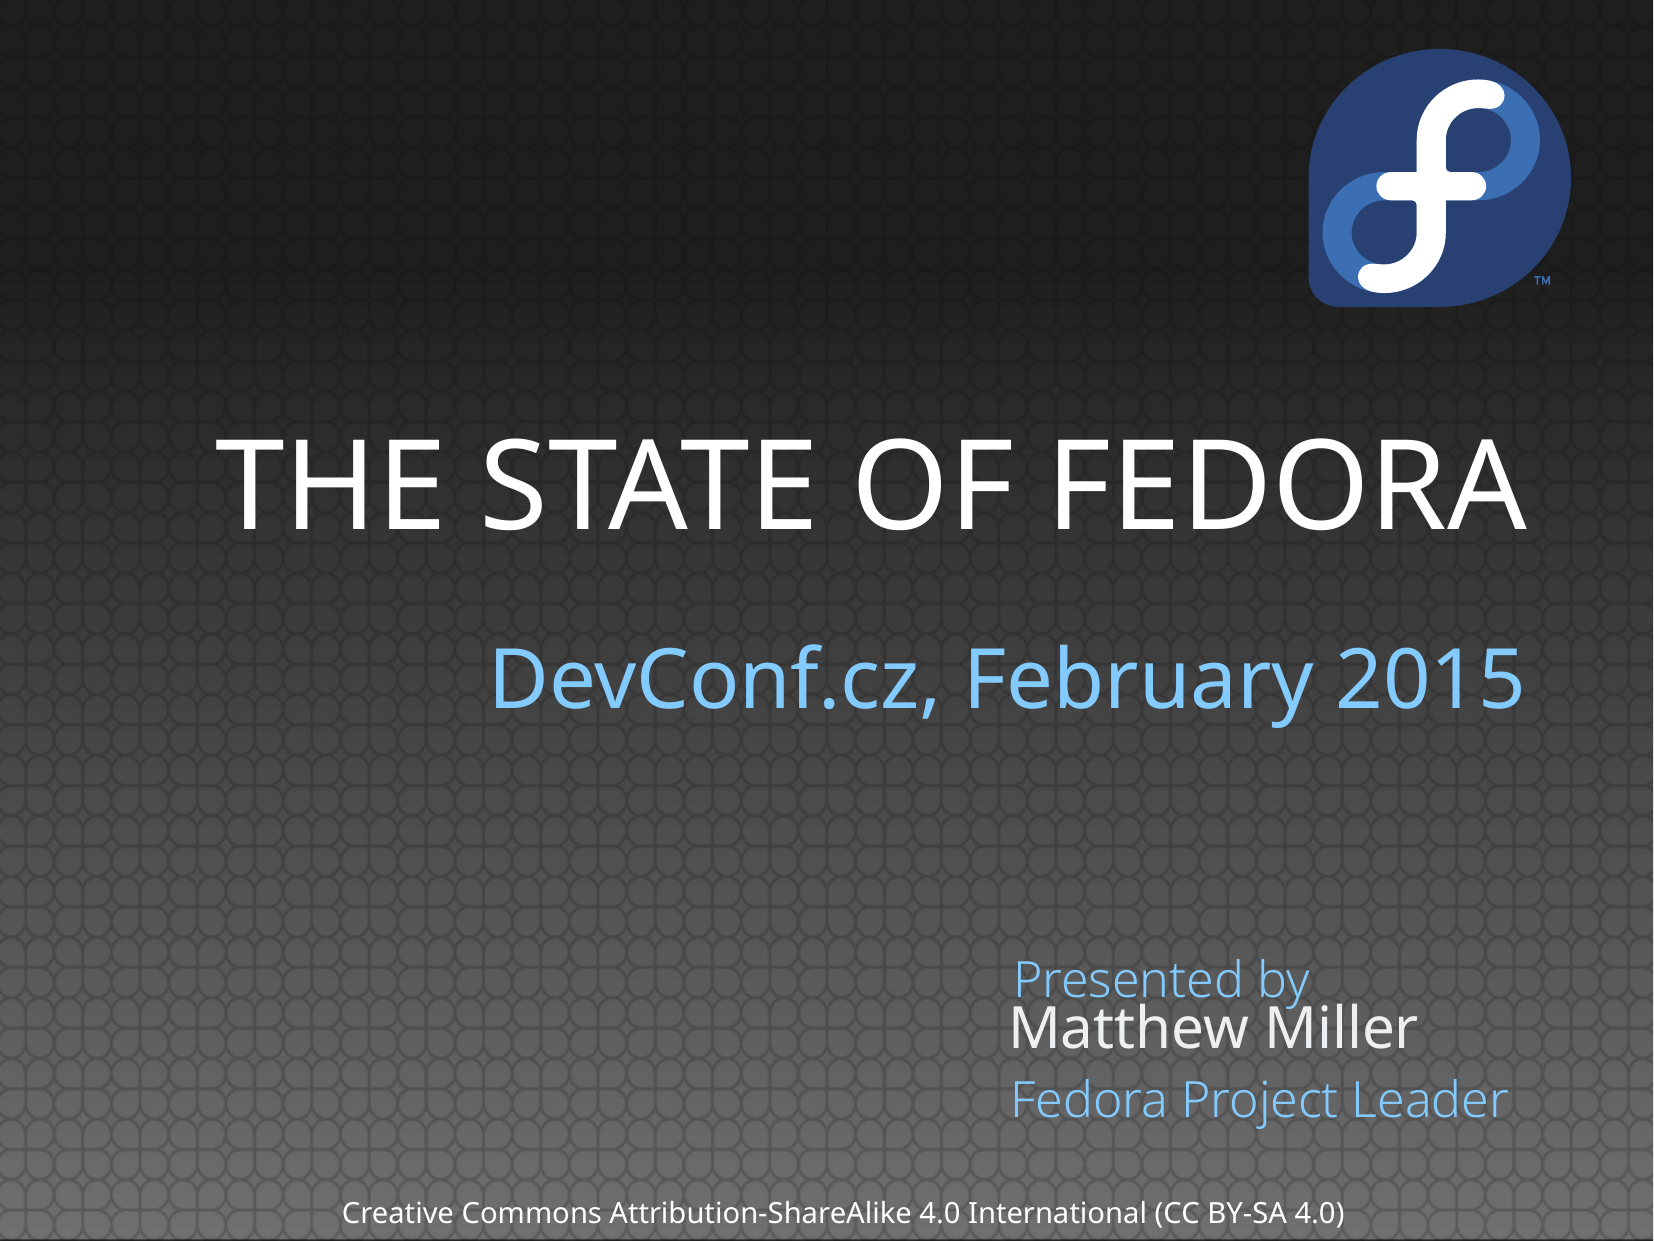

THE STATE OF FEDORA
# DevConf.cz, February 2015
Presented by
Matthew Miller
Fedora Project Leader
Creative Commons Attribution-ShareAlike 4.0 International (CC BY-SA 4.0)